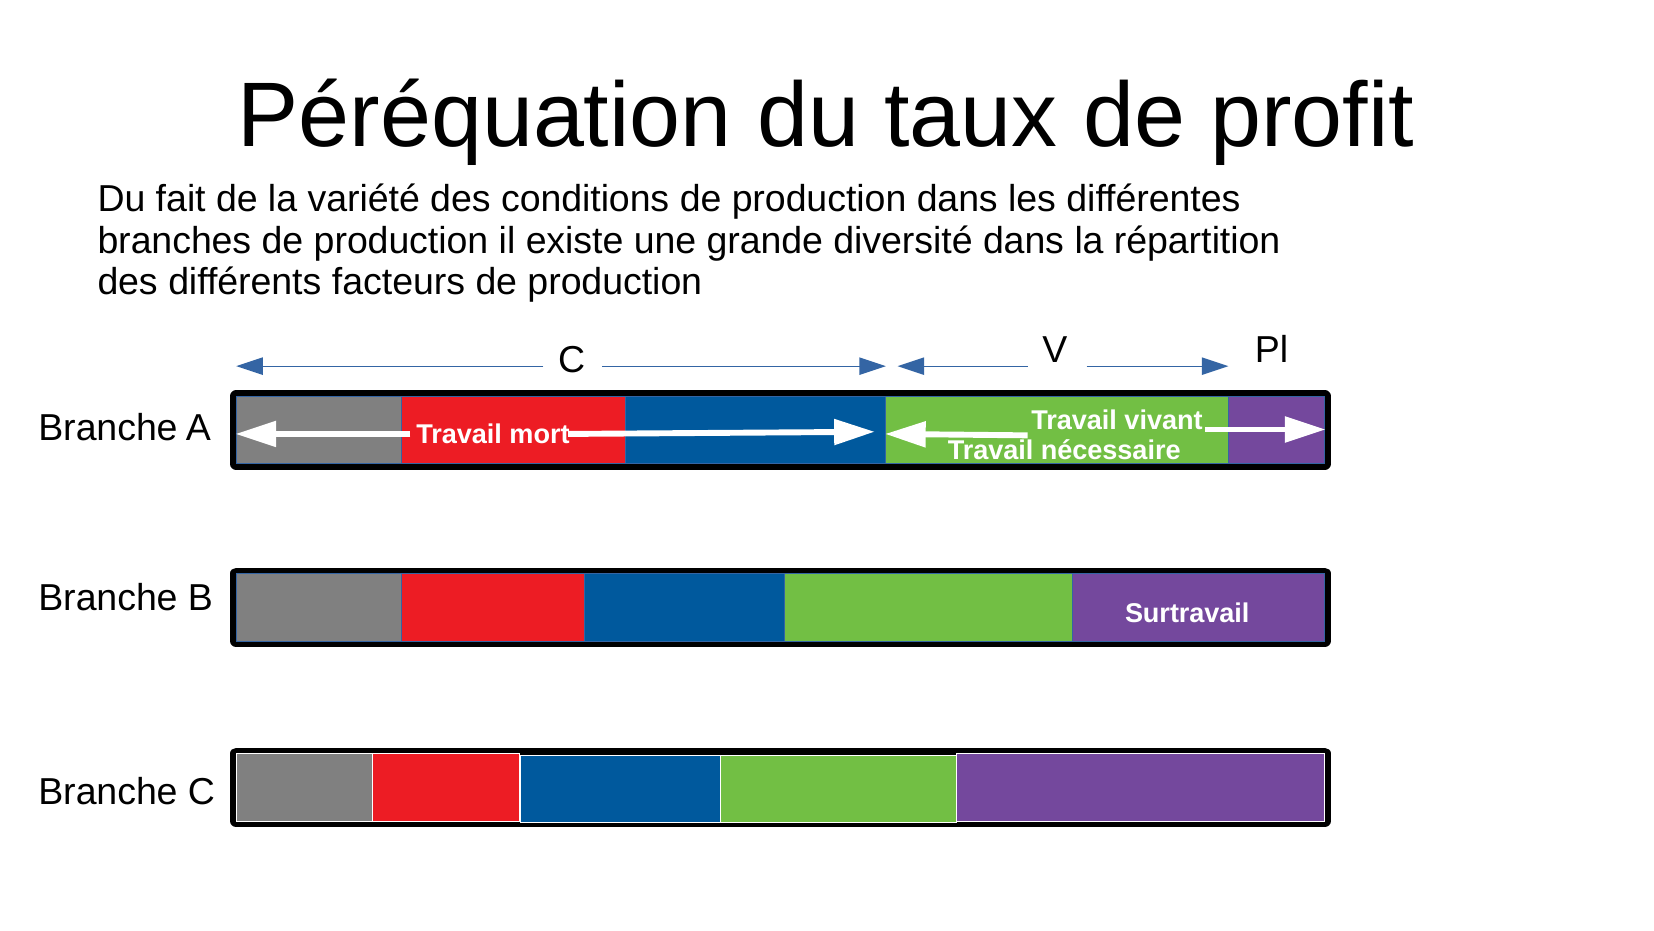

# Péréquation du taux de profit
Du fait de la variété des conditions de production dans les différentes branches de production il existe une grande diversité dans la répartition des différents facteurs de production
V
Pl
C
Travail vivant
Branche A
Travail mort
Surtravail
Travail nécessaire
Branche B
Surtravail
Branche C